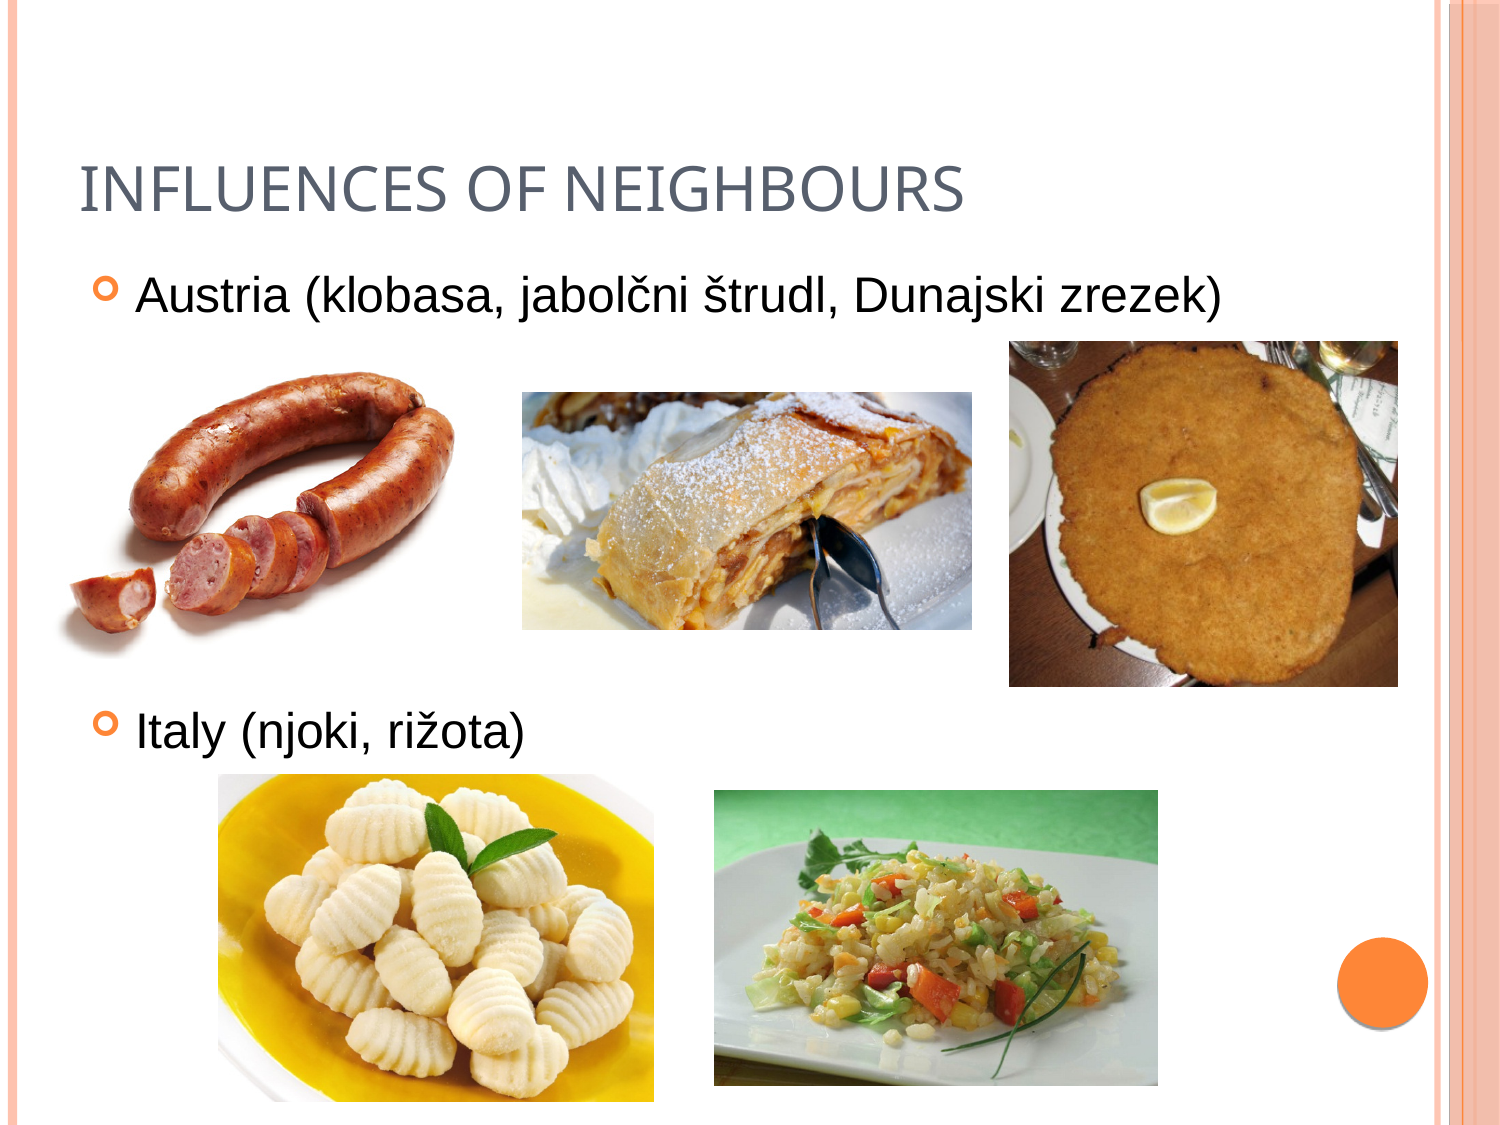

# INFLUENCES OF NEIGHBOURS
Austria (klobasa, jabolčni štrudl, Dunajski zrezek)
Italy (njoki, rižota)